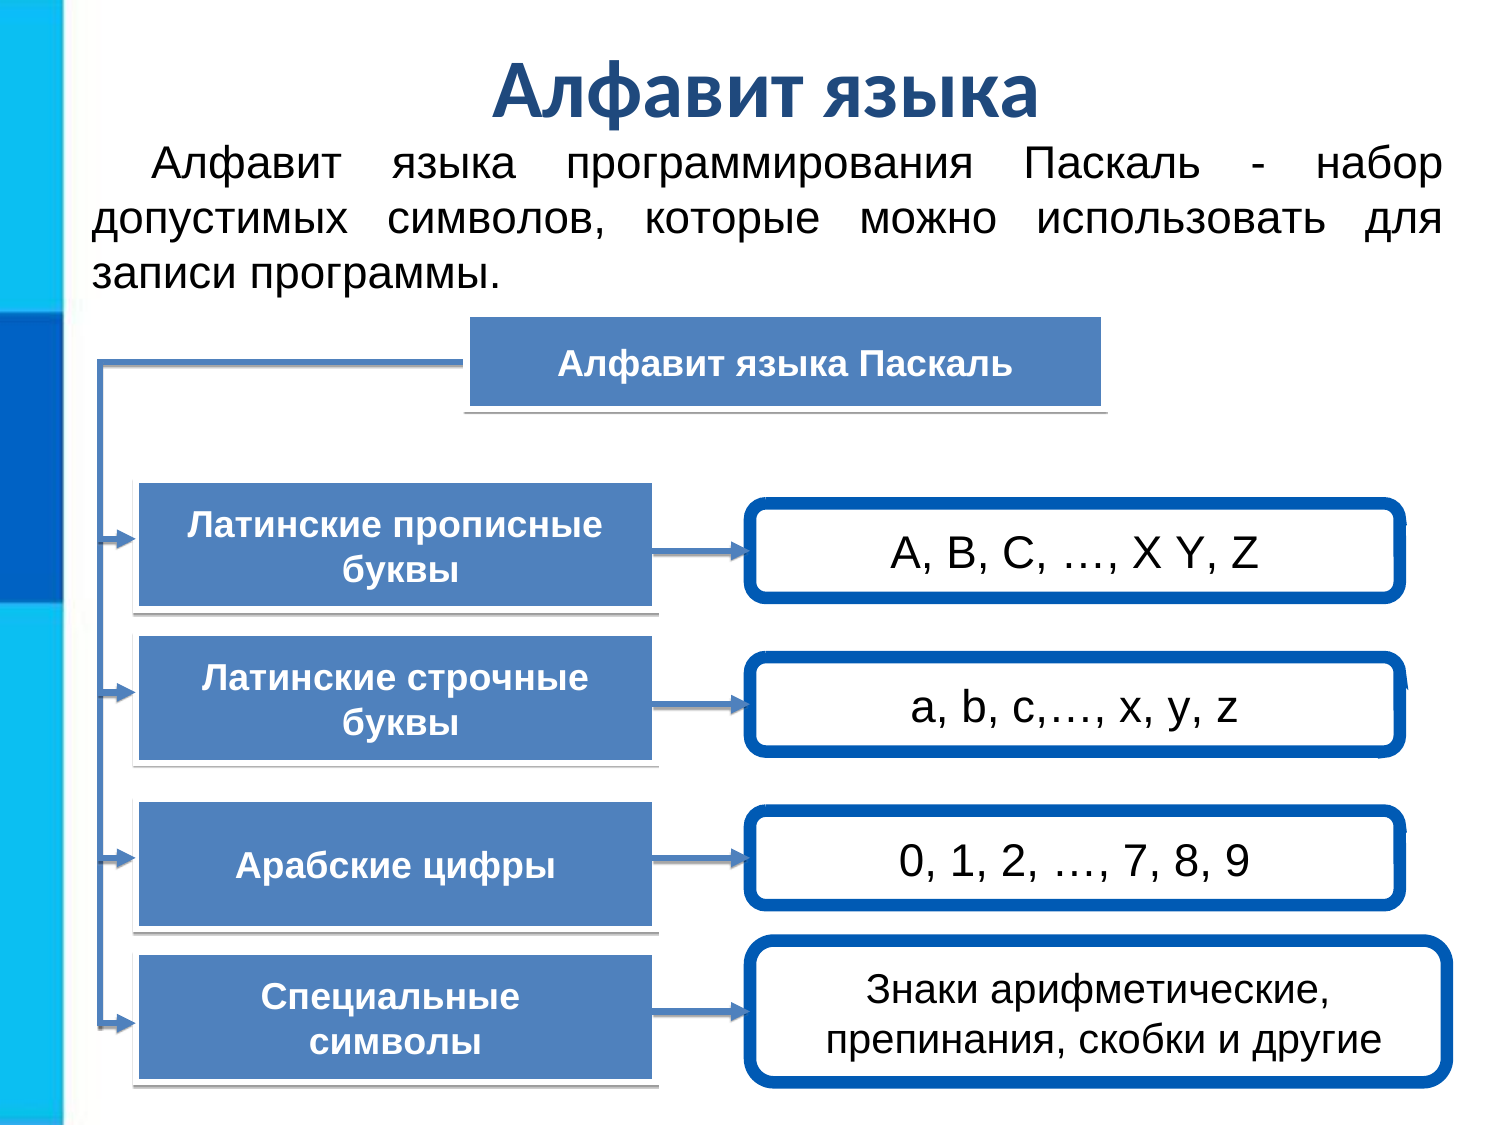

Алфавит языка
Алфавит языка программирования Паскаль - набор допустимых символов, которые можно использовать для записи программы.
Алфавит языка Паскаль
Латинские прописные
 буквы
A, B, C, …, X Y, Z
Латинские строчные
 буквы
a, b, c,…, x, y, z
Арабские цифры
0, 1, 2, …, 7, 8, 9
Знаки арифметические,
 препинания, скобки и другие
Специальные
символы